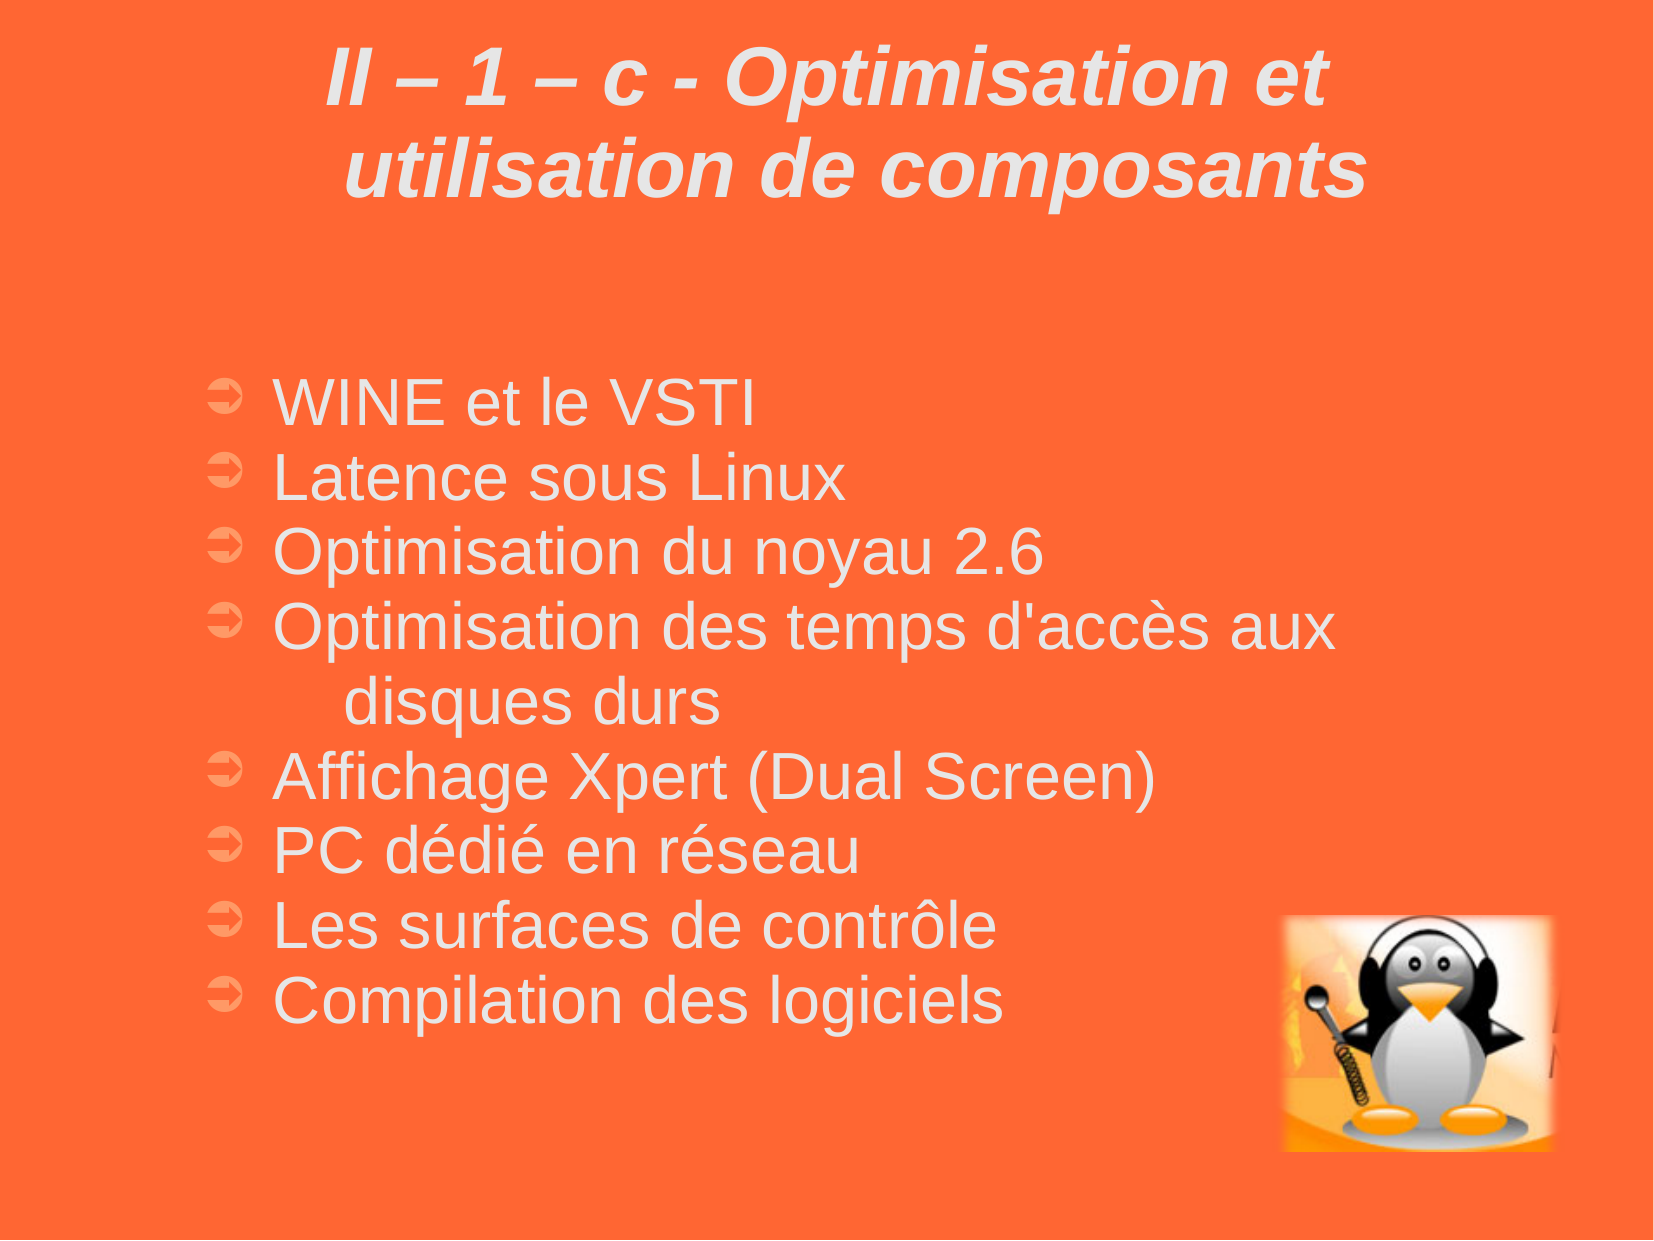

# II – 1 – c - Optimisation et utilisation de composants
WINE et le VSTI
Latence sous Linux
Optimisation du noyau 2.6
Optimisation des temps d'accès aux disques durs
Affichage Xpert (Dual Screen)
PC dédié en réseau
Les surfaces de contrôle
Compilation des logiciels